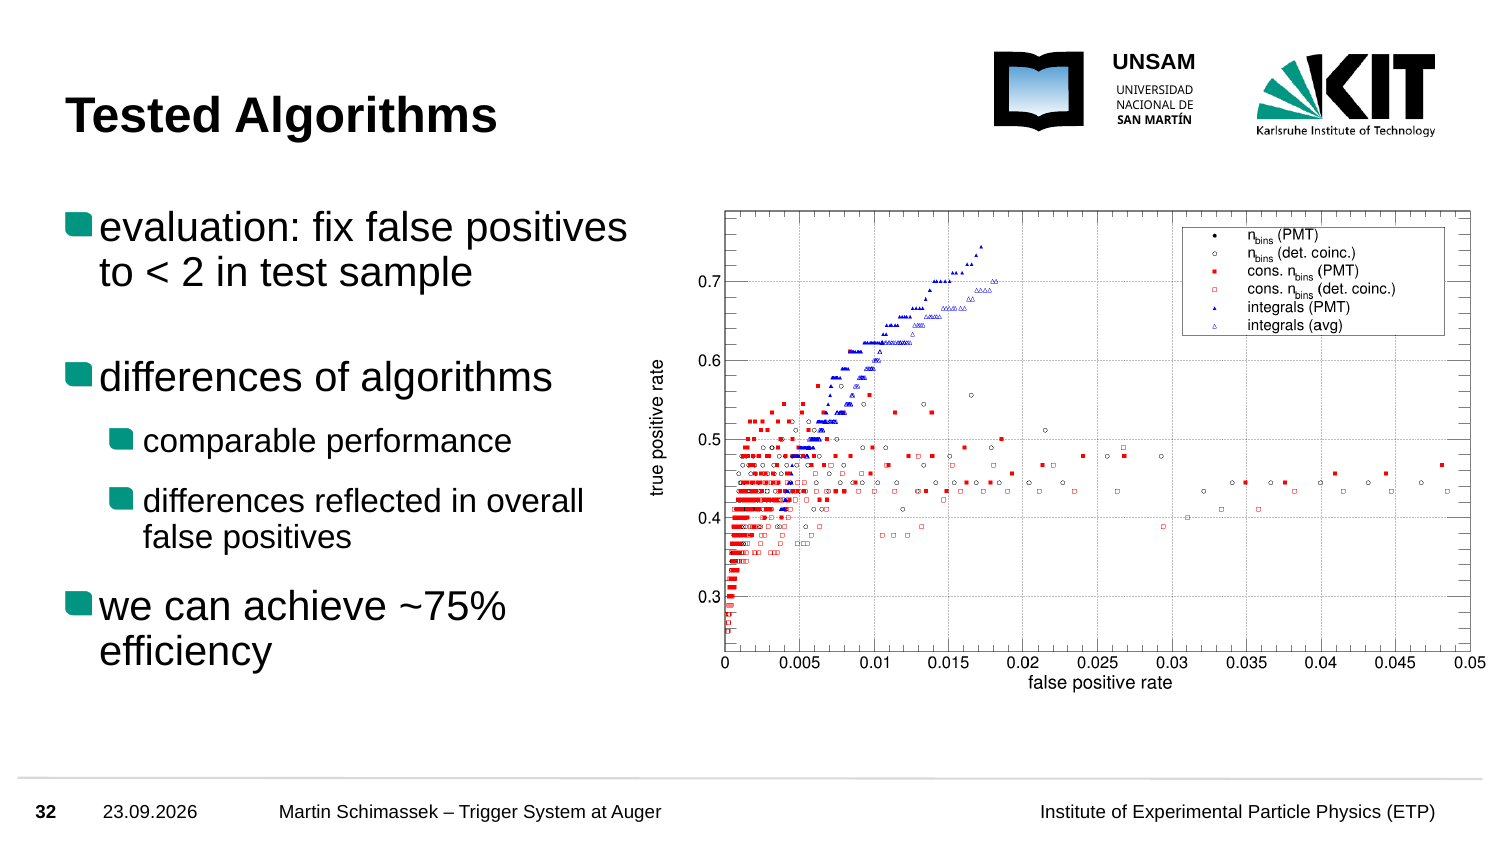

# Tested Algorithms
evaluation: fix false positives
to < 2 in test sample
differences of algorithms
comparable performance
differences reflected in overall
false positives
we can achieve ~75%
efficiency